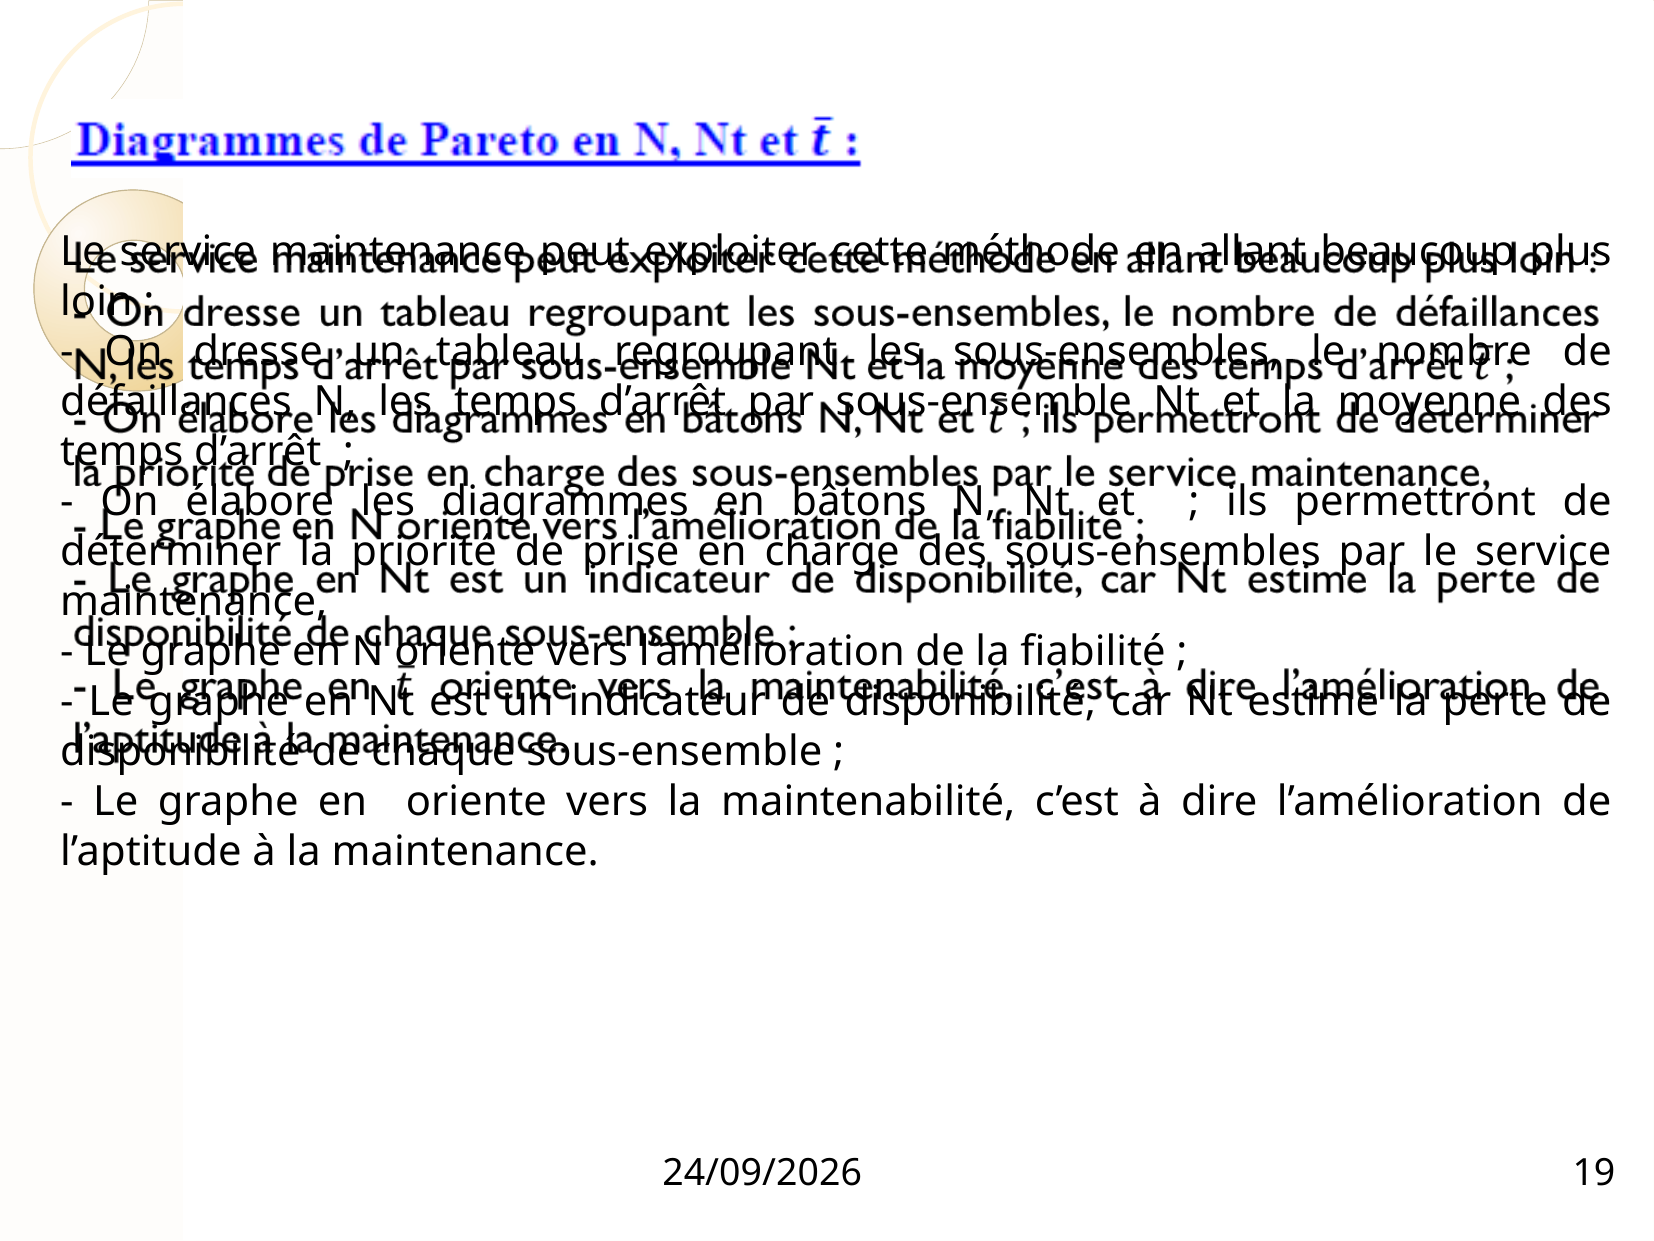

Le service maintenance peut exploiter cette méthode en allant beaucoup plus loin :
- On dresse un tableau regroupant les sous-ensembles, le nombre de défaillances N, les temps d’arrêt par sous-ensemble Nt et la moyenne des temps d’arrêt ;
- On élabore les diagrammes en bâtons N, Nt et ; ils permettront de déterminer la priorité de prise en charge des sous-ensembles par le service maintenance,
- Le graphe en N oriente vers l’amélioration de la fiabilité ;
- Le graphe en Nt est un indicateur de disponibilité, car Nt estime la perte de disponibilité de chaque sous-ensemble ;
- Le graphe en oriente vers la maintenabilité, c’est à dire l’amélioration de l’aptitude à la maintenance.